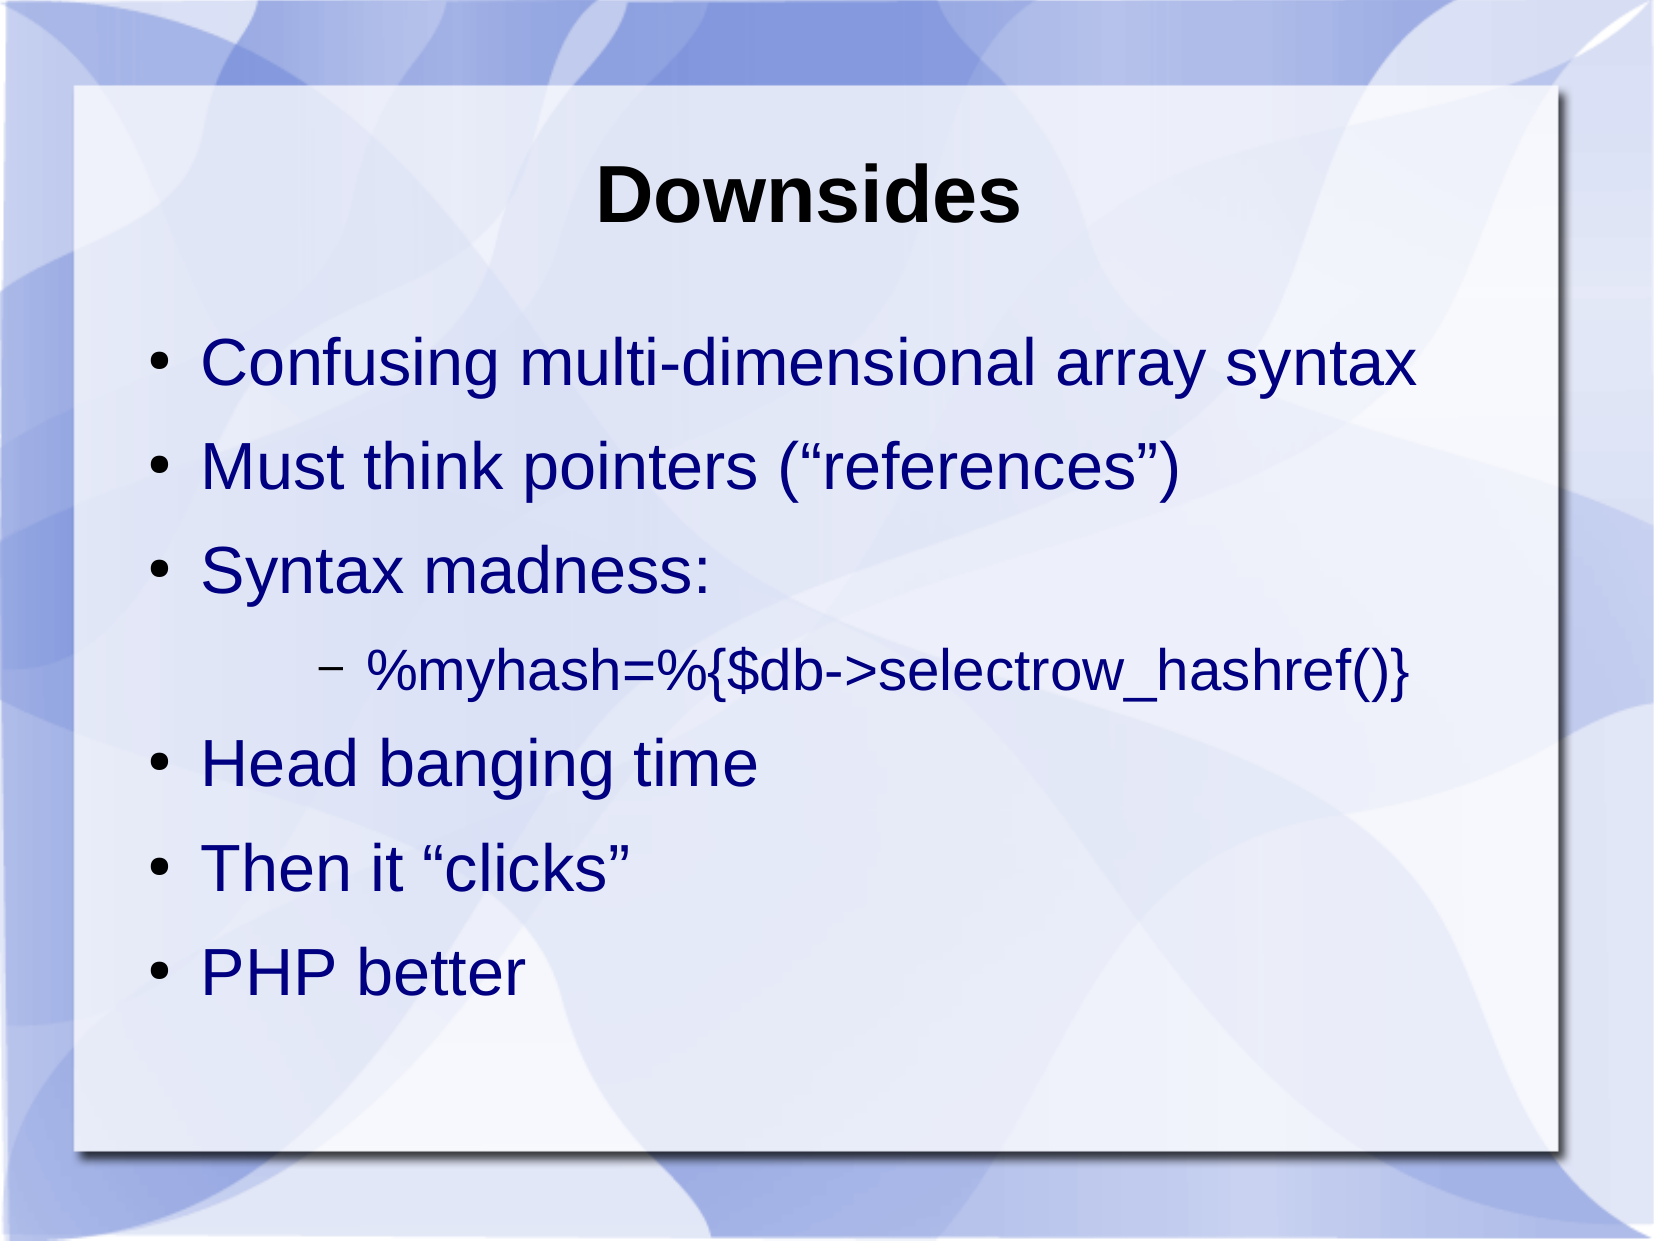

# Downsides
Confusing multi-dimensional array syntax
Must think pointers (“references”)
Syntax madness:
%myhash=%{$db->selectrow_hashref()}
Head banging time
Then it “clicks”
PHP better